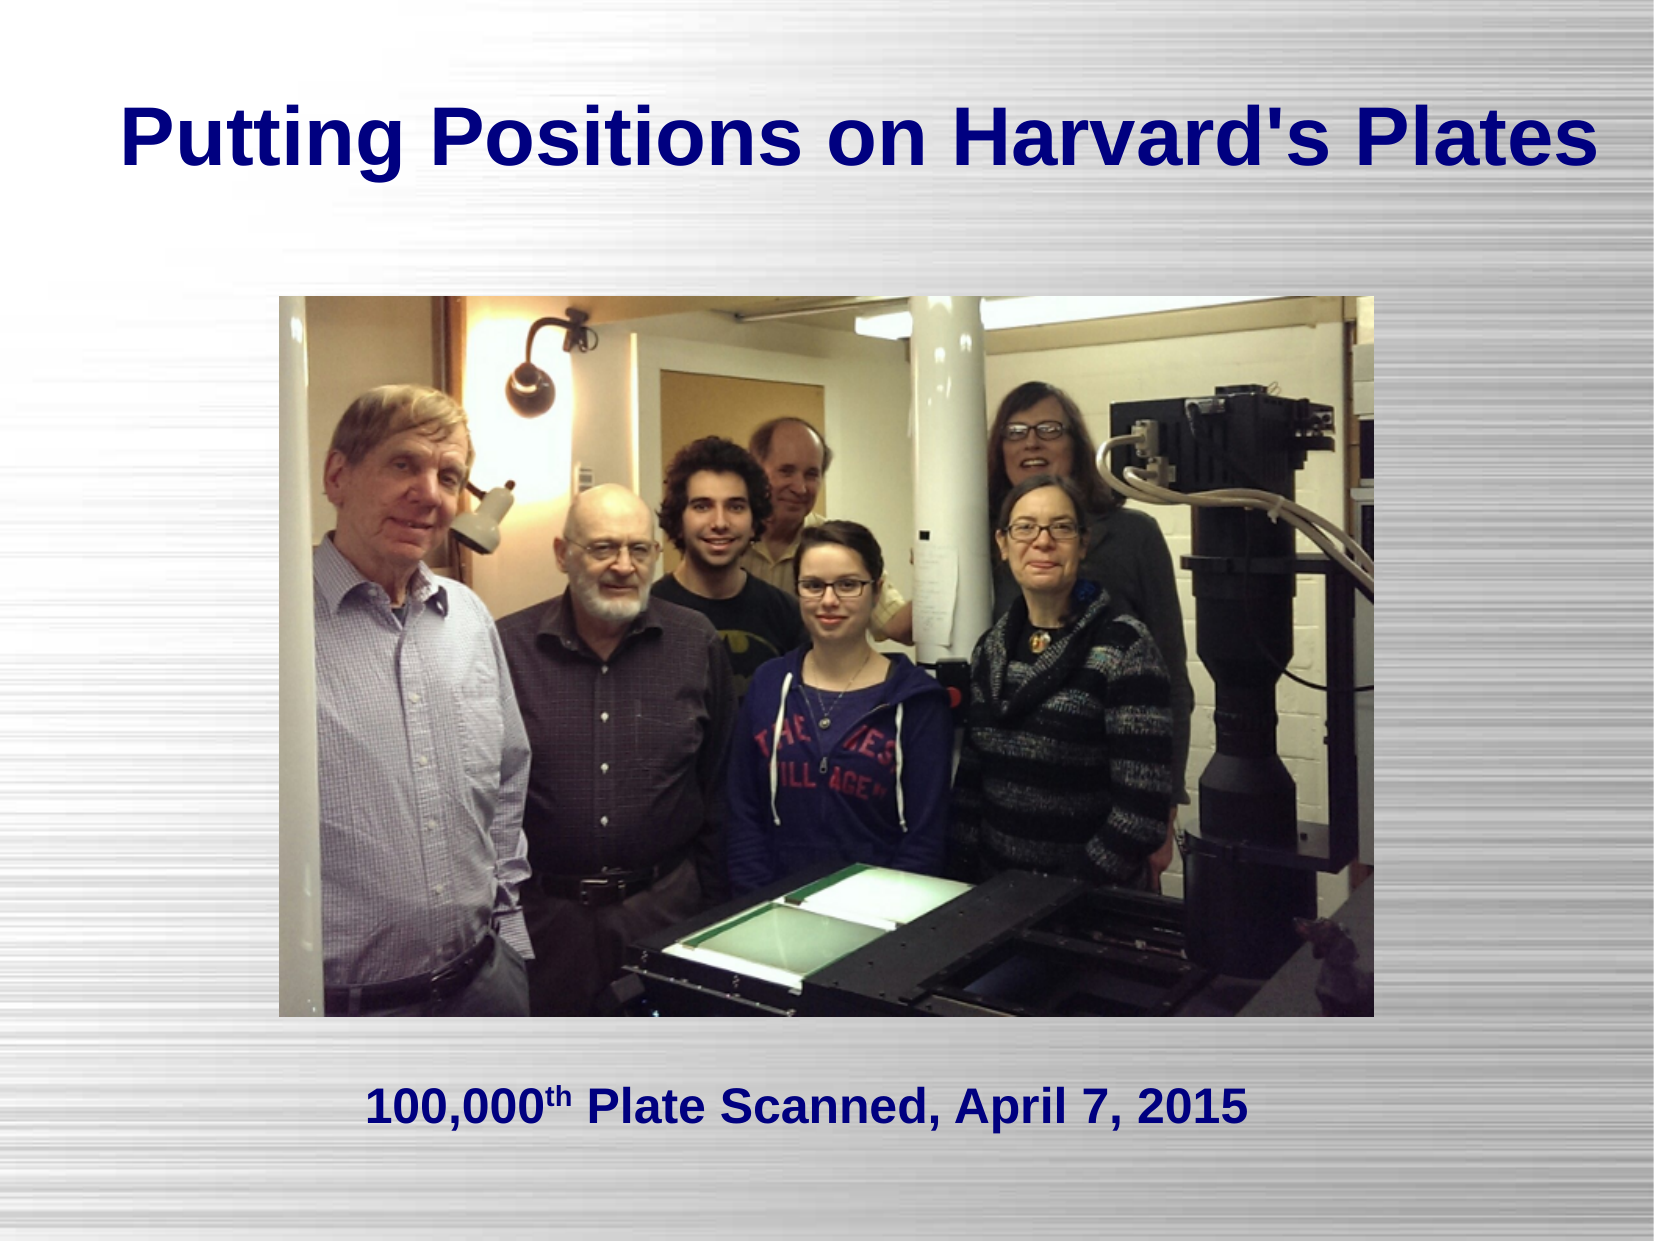

Putting Positions on Harvard's Plates
100,000th Plate Scanned, April 7, 2015